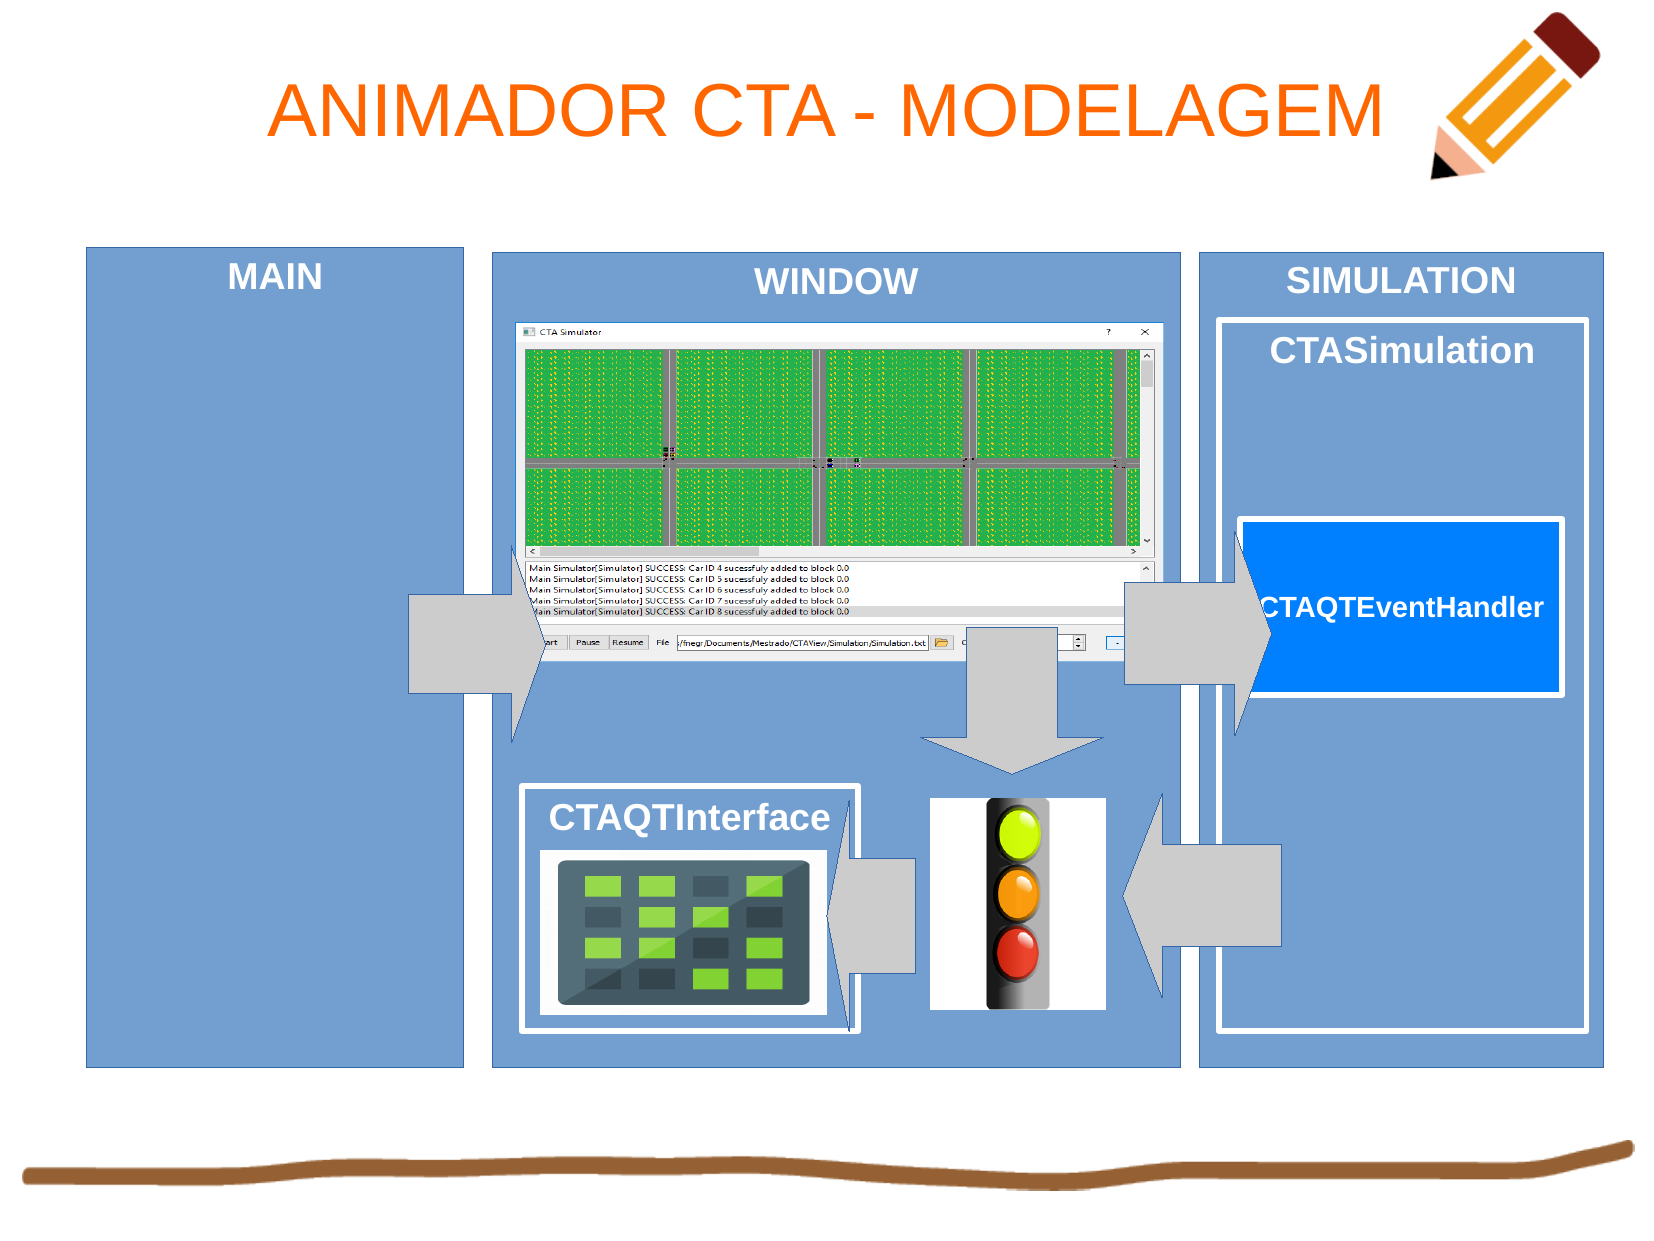

# ANIMADOR CTA - MODELAGEM
MAIN
SIMULATION
CTASimulation
CTAQTEventHandler
WINDOW
CTAQTInterface